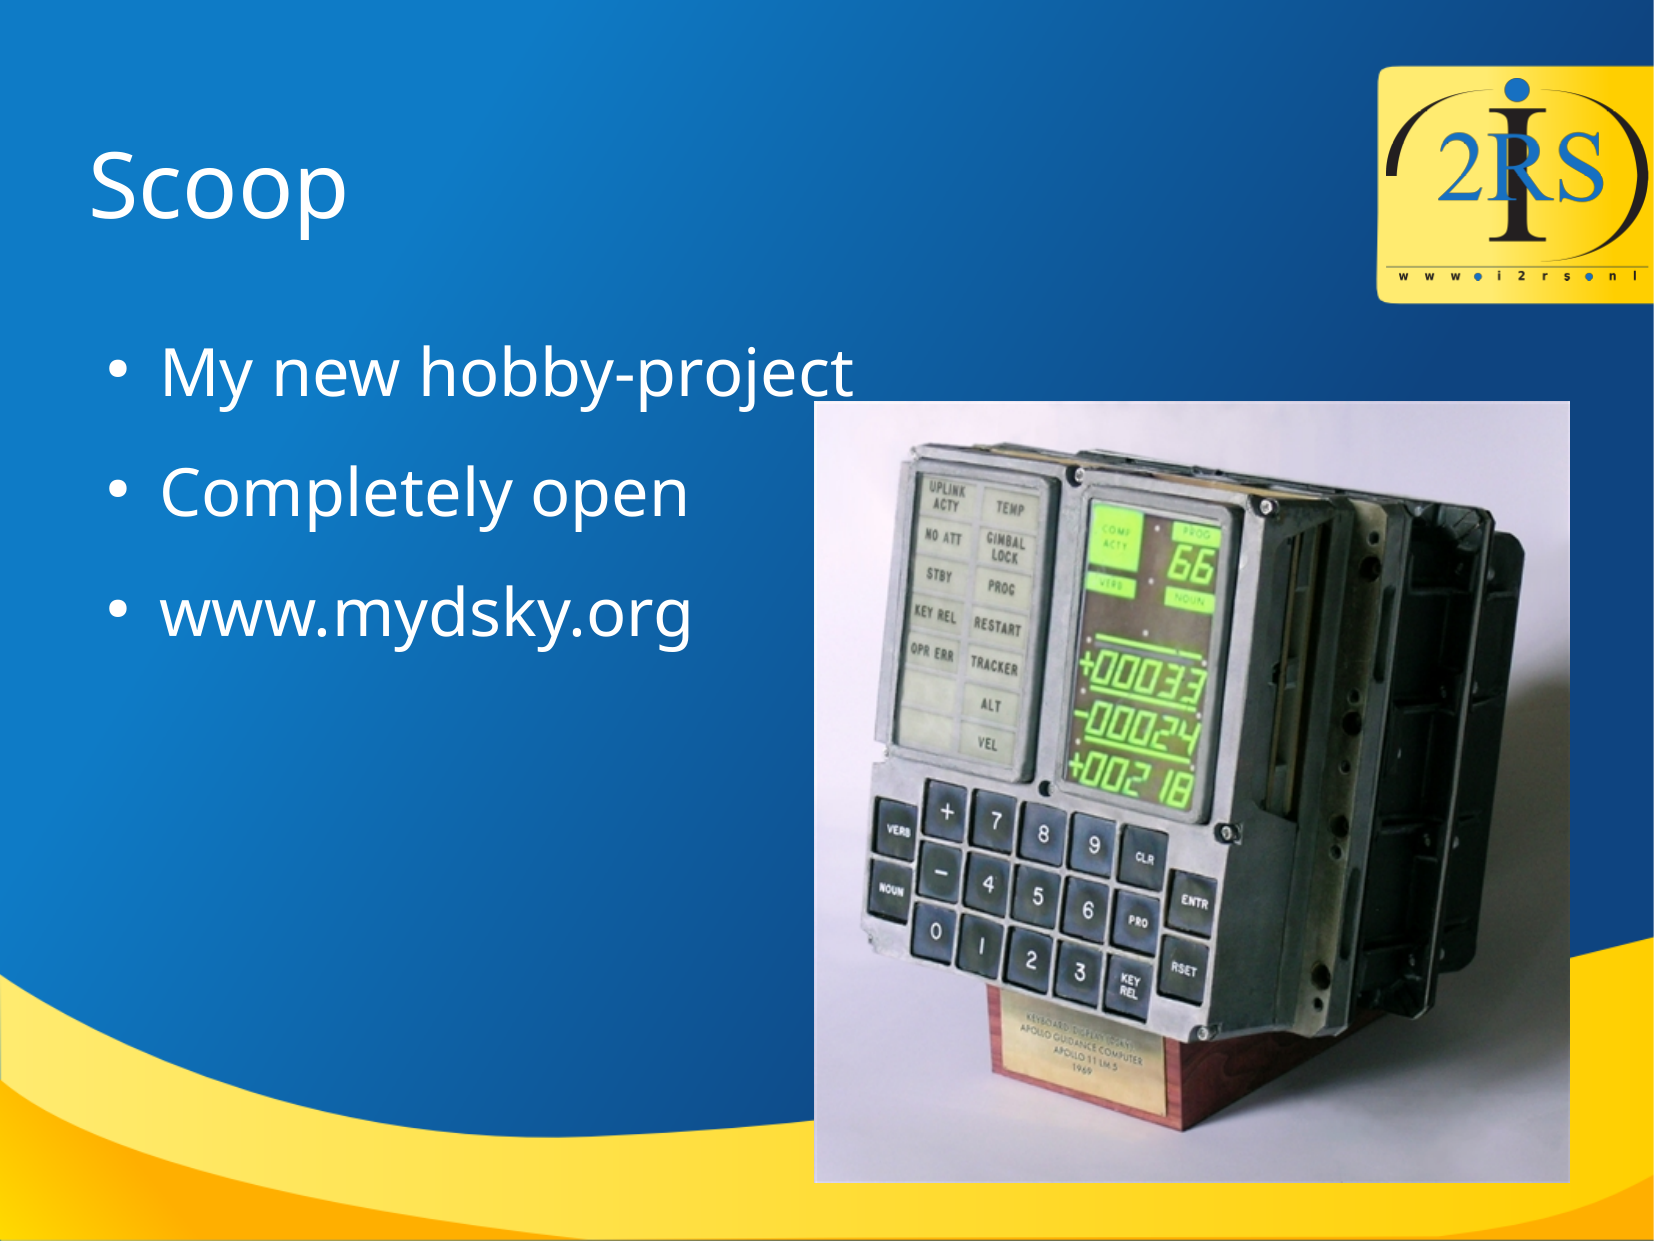

# Scoop
My new hobby-project
Completely open
www.mydsky.org